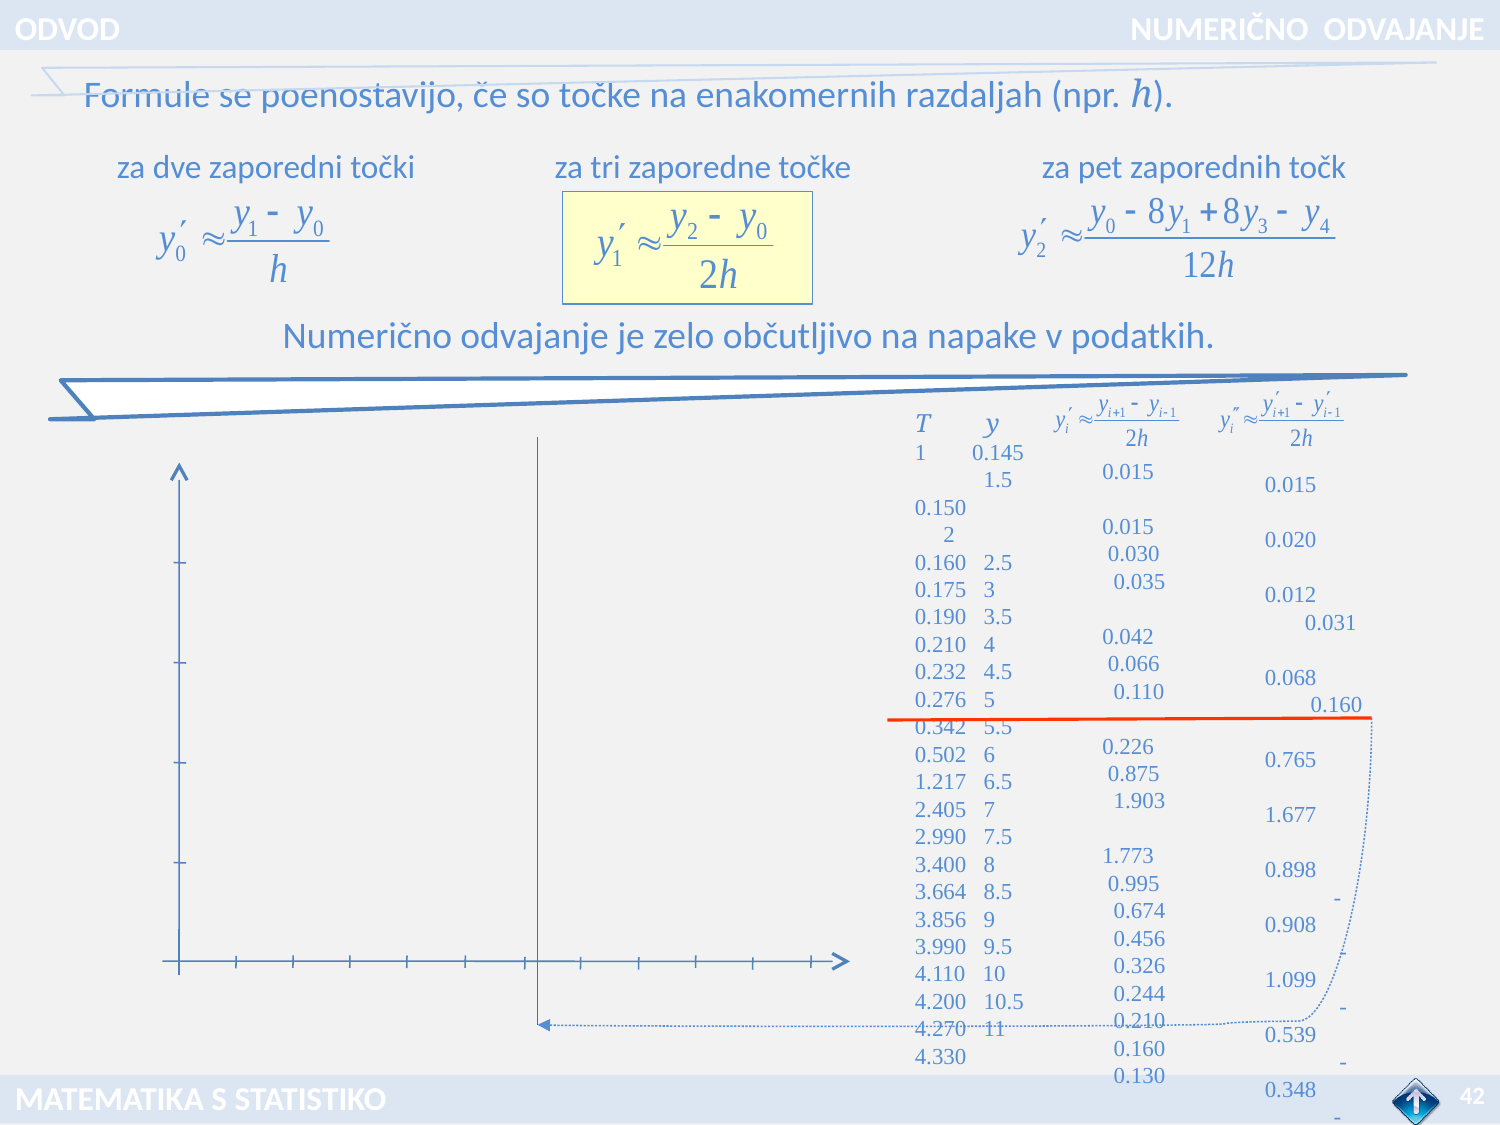

ODVOD
NUMERIČNO ODVAJANJE
Formule se poenostavijo, če so točke na enakomernih razdaljah (npr. h).
za dve zaporedni točki
za tri zaporedne točke
za pet zaporednih točk
Numerično odvajanje je zelo občutljivo na napake v podatkih.
T y
1 0.145 1.5 0.150 2 0.160 2.5 0.175 3 0.190 3.5 0.210 4 0.232 4.5 0.276 5 0.342 5.5 0.502 6 1.217 6.5 2.405 7 2.990 7.5 3.400 8 3.664 8.5 3.856 9 3.990 9.5 4.110 10 4.200 10.5 4.270 11 4.330
0.015 0.015 0.030 0.035 0.042 0.066 0.110 0.226 0.875 1.903 1.773 0.995 0.674 0.456 0.326 0.244 0.210 0.160 0.130
0.015 0.020 0.012 0.031 0.068 0.160 0.765 1.677 0.898 -0.908 -1.099 -0.539 -0.348 -0.212 -0.116 -0.084 -0.080
MATEMATIKA S STATISTIKO